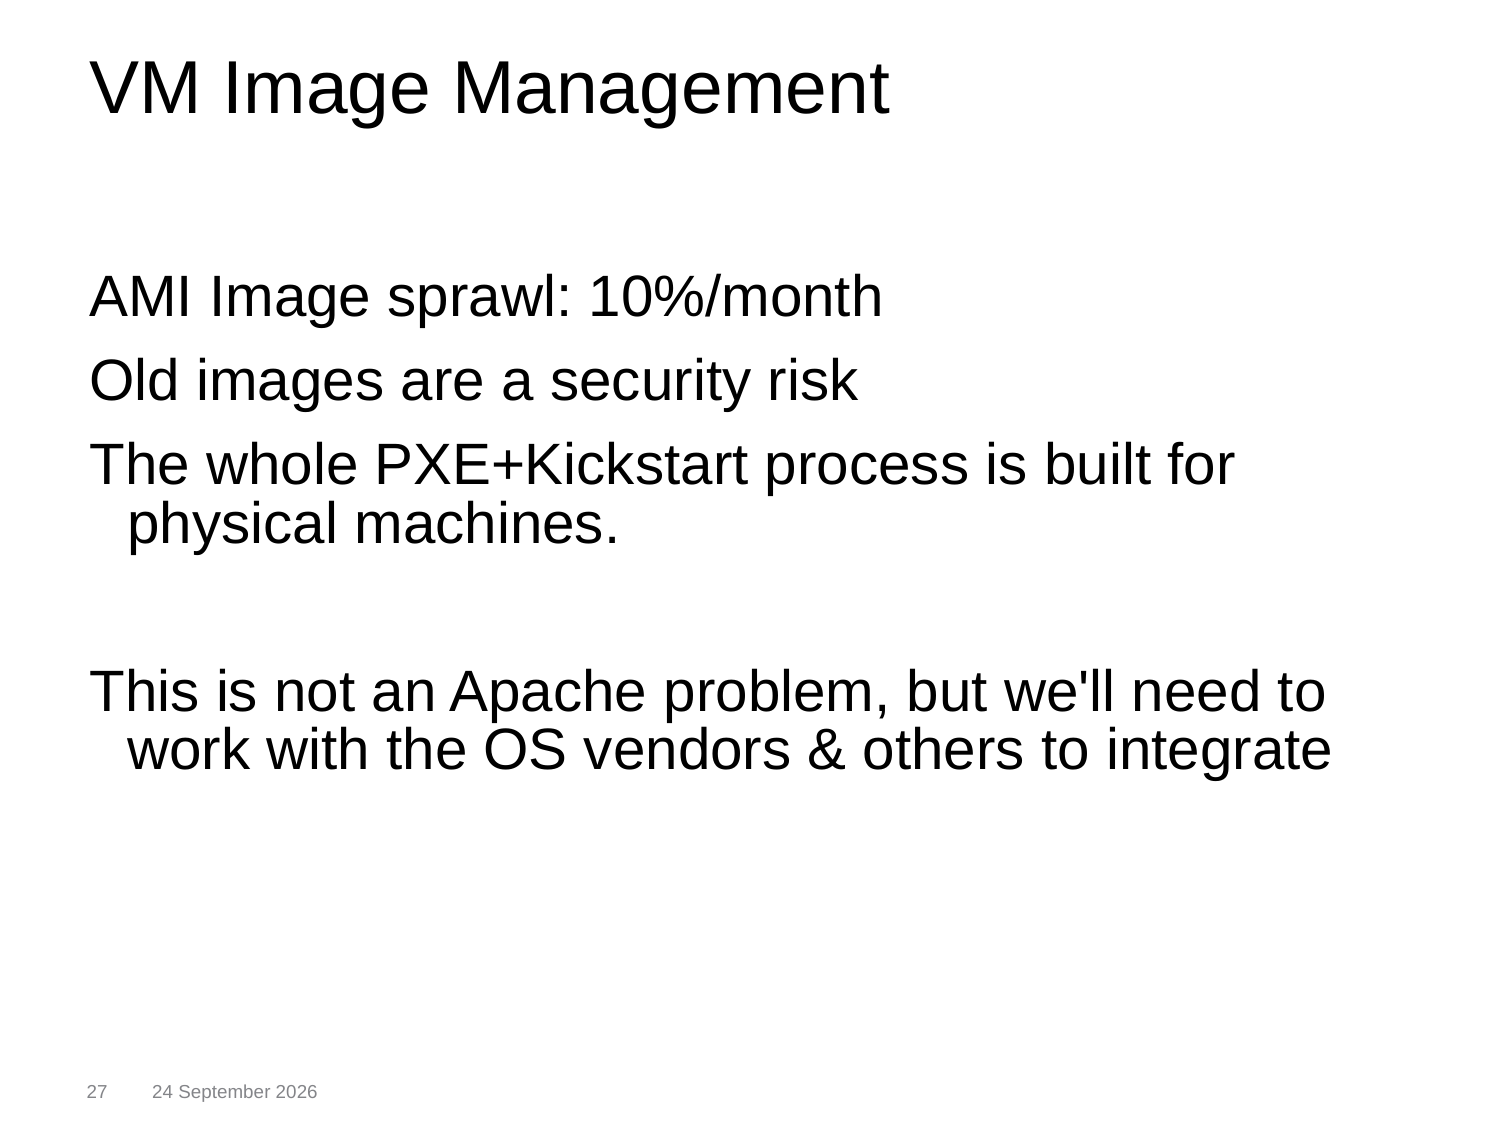

# VM Image Management
AMI Image sprawl: 10%/month
Old images are a security risk
The whole PXE+Kickstart process is built for physical machines.
This is not an Apache problem, but we'll need to work with the OS vendors & others to integrate